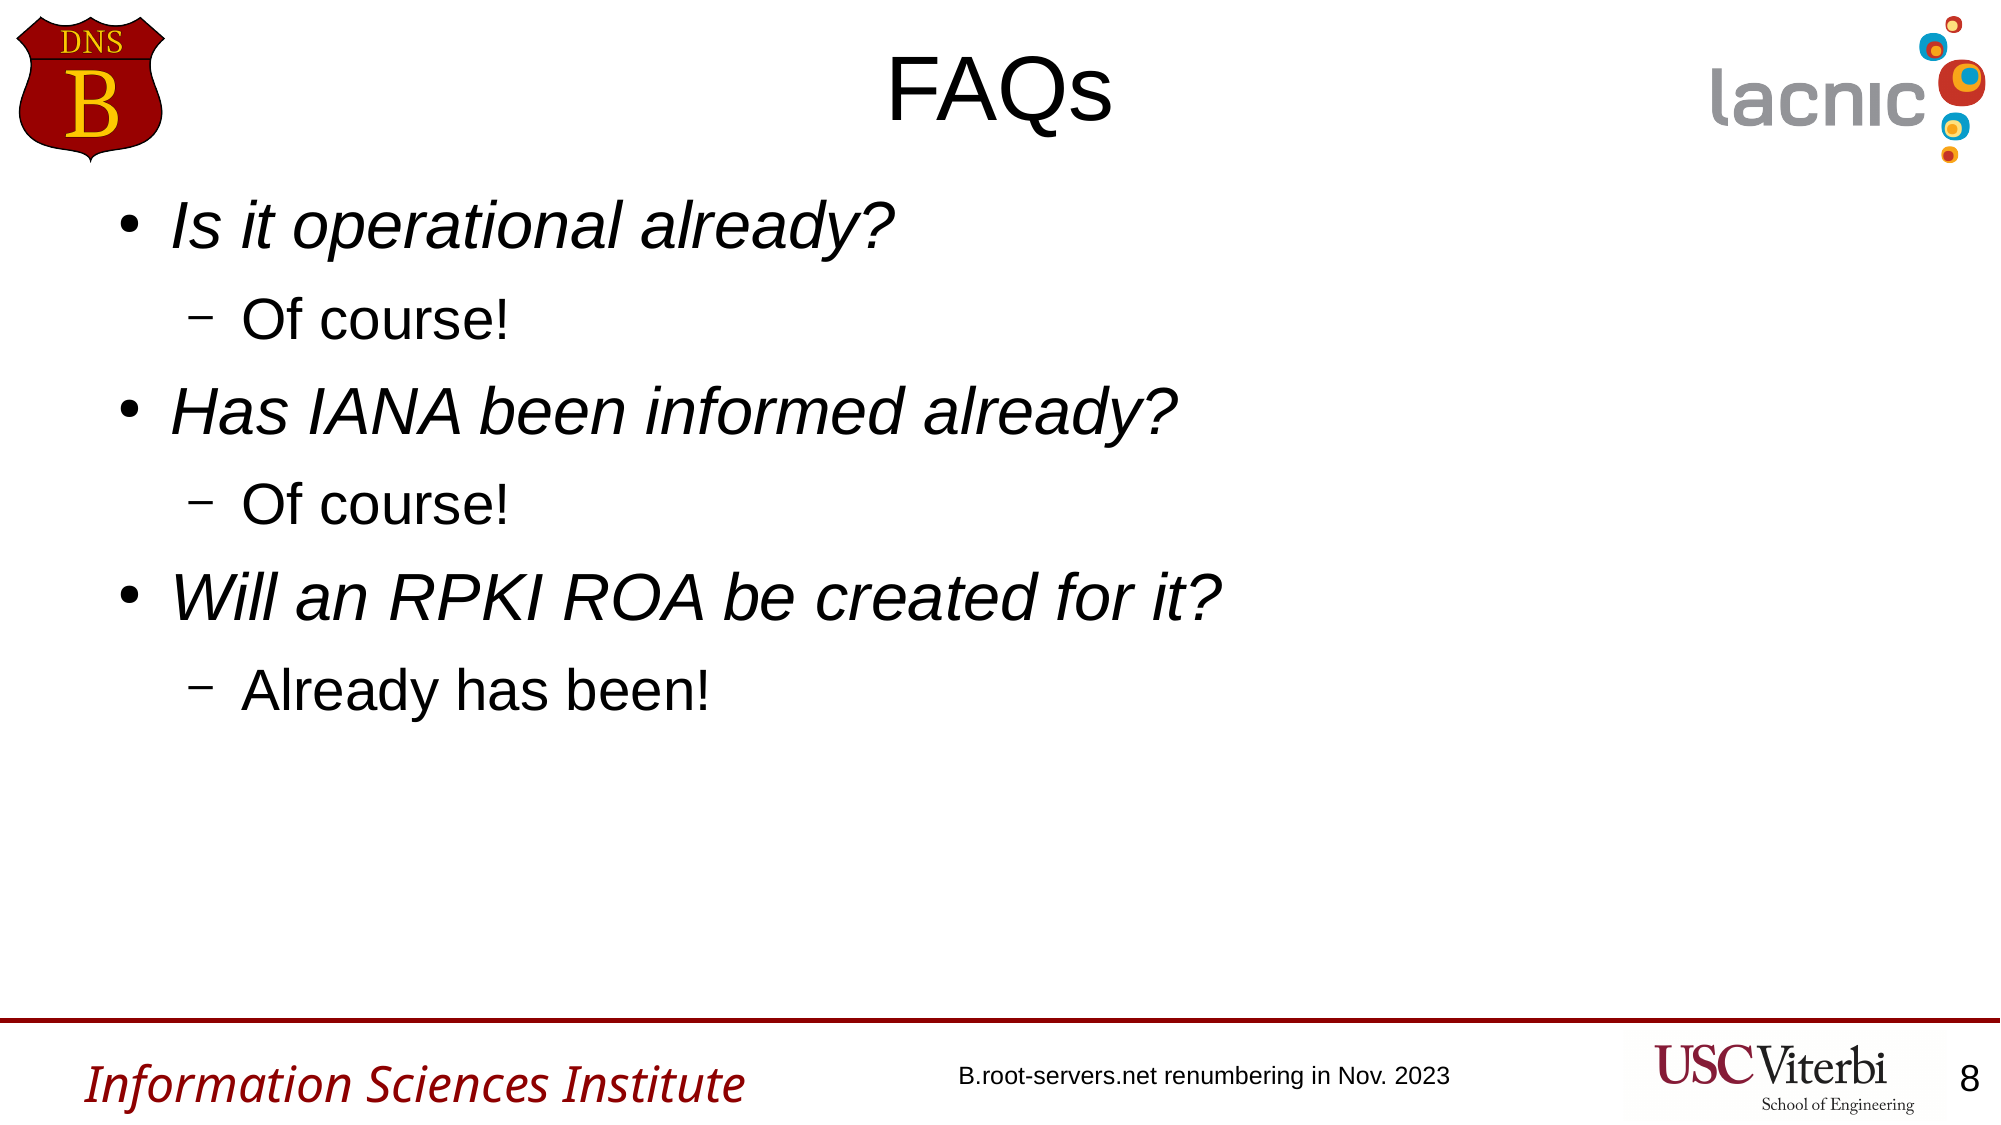

# FAQs
Is it operational already?
Of course!
Has IANA been informed already?
Of course!
Will an RPKI ROA be created for it?
Already has been!